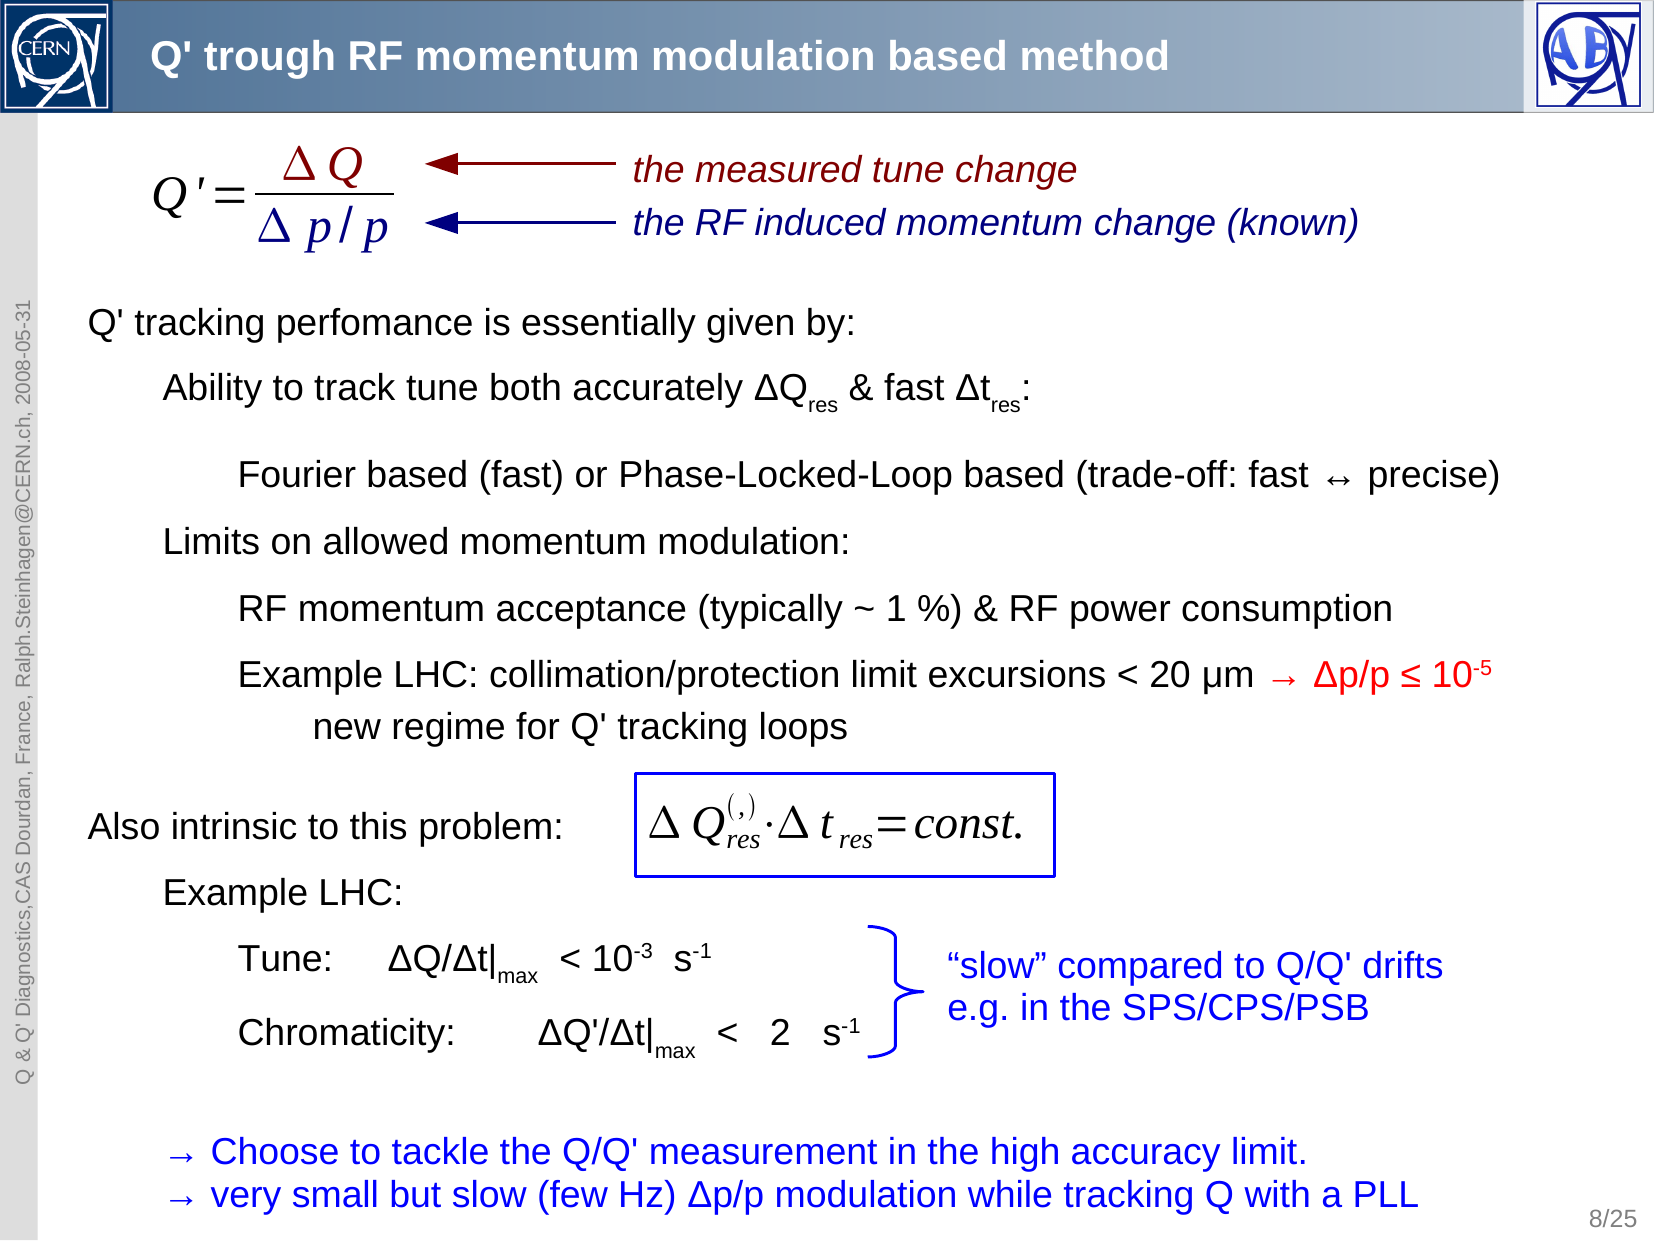

# Q' trough RF momentum modulation based method
the measured tune change
the RF induced momentum change (known)
Q' tracking perfomance is essentially given by:
Ability to track tune both accurately ΔQres & fast Δtres:
Fourier based (fast) or Phase-Locked-Loop based (trade-off: fast ↔ precise)
Limits on allowed momentum modulation:
RF momentum acceptance (typically ~ 1 %) & RF power consumption
Example LHC: collimation/protection limit excursions < 20 μm → Δp/p ≤ 10-5
new regime for Q' tracking loops
Also intrinsic to this problem:
Example LHC:
Tune: 	ΔQ/Δt|max < 10-3 s-1
Chromaticity:	ΔQ'/Δt|max < 2 s-1
→ Choose to tackle the Q/Q' measurement in the high accuracy limit.
→ very small but slow (few Hz) Δp/p modulation while tracking Q with a PLL
“slow” compared to Q/Q' drifts
e.g. in the SPS/CPS/PSB